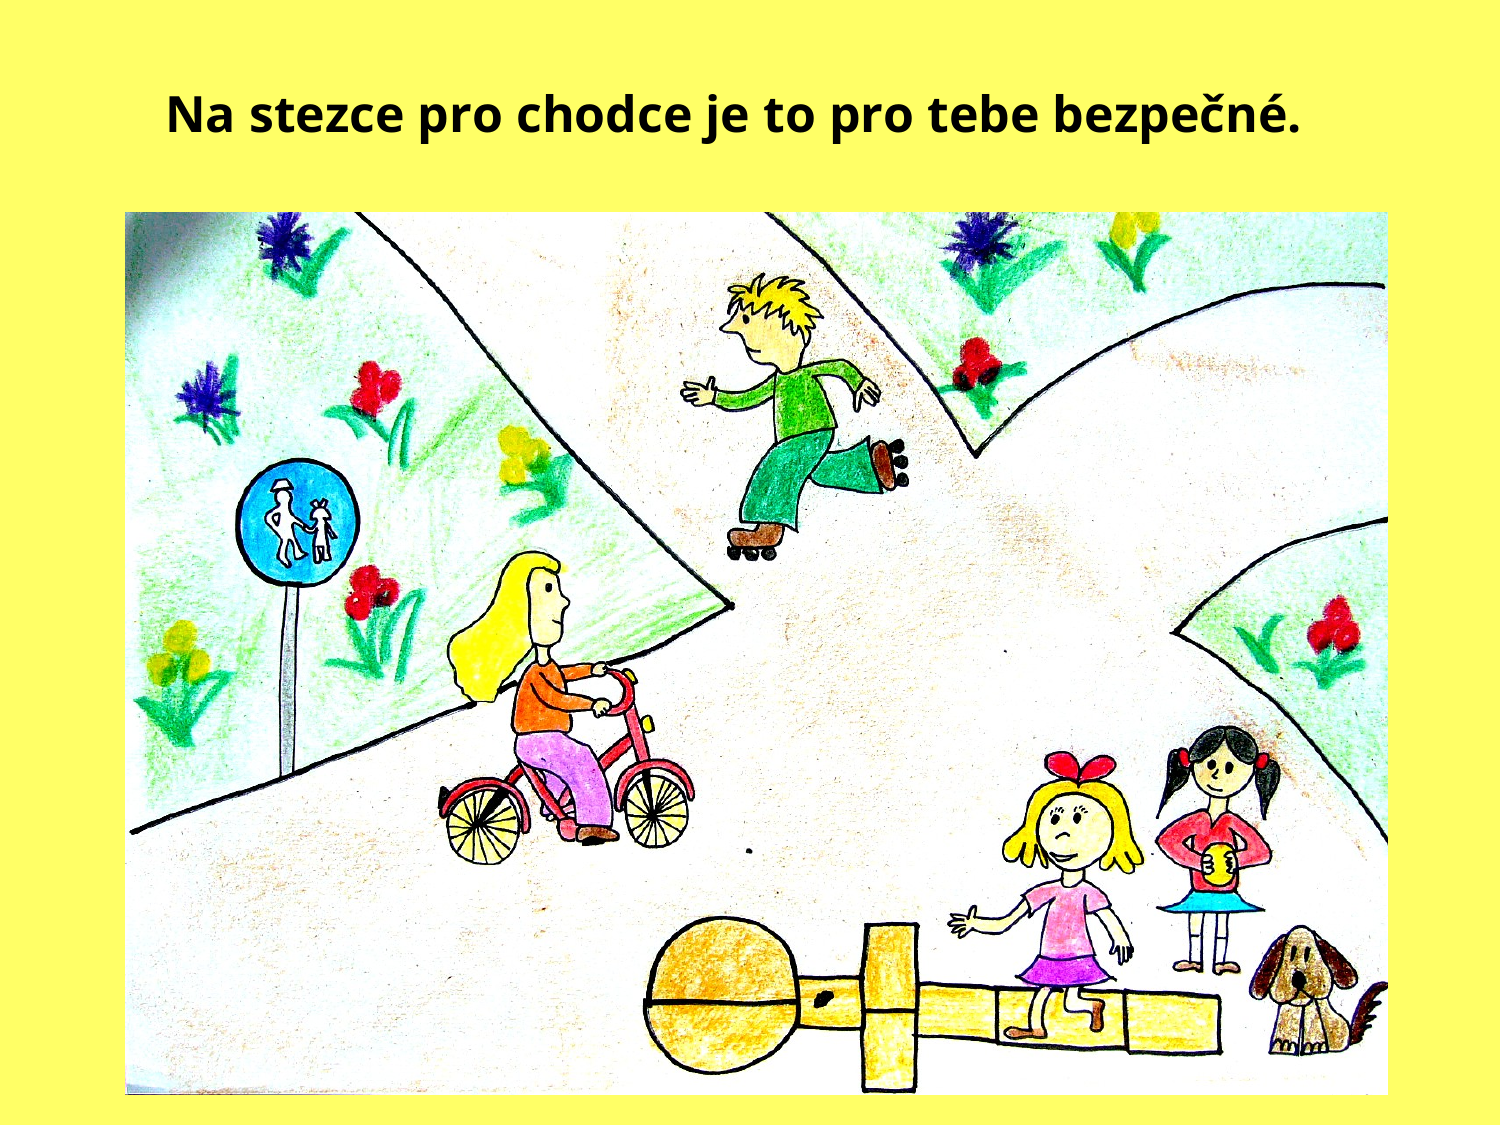

Na stezce pro chodce je to pro tebe bezpečné.